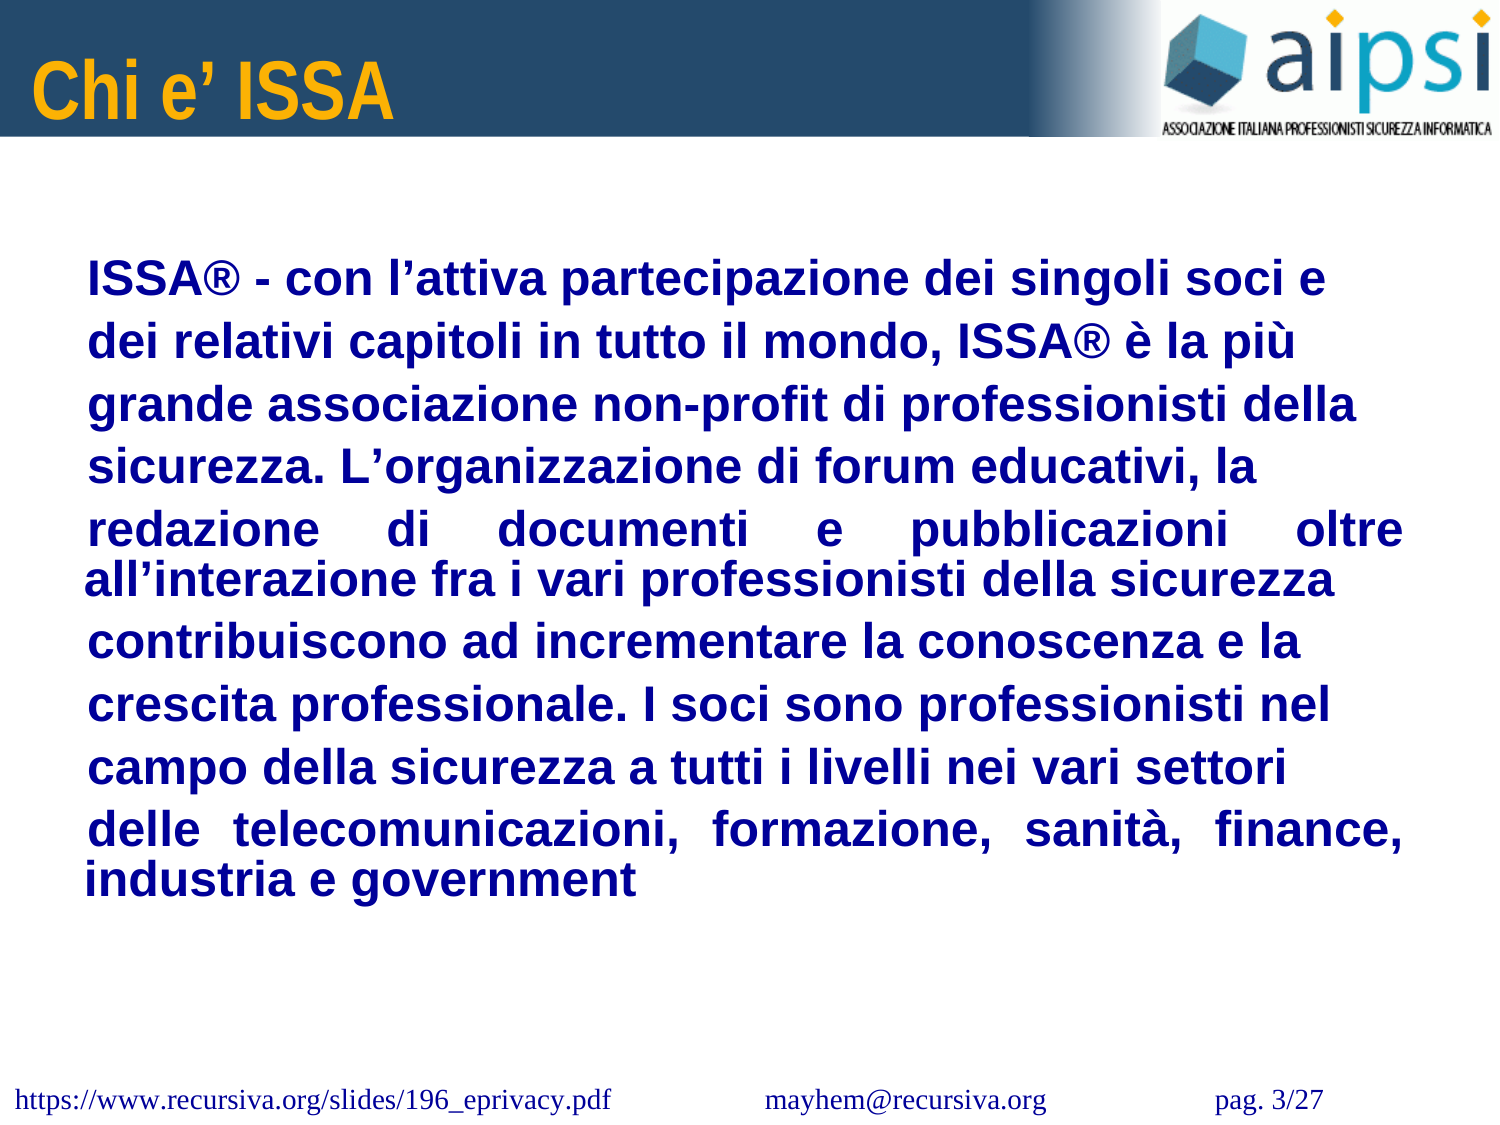

# Chi e’ ISSA
ISSA® - con l’attiva partecipazione dei singoli soci e
dei relativi capitoli in tutto il mondo, ISSA® è la più
grande associazione non-profit di professionisti della
sicurezza. L’organizzazione di forum educativi, la
redazione di documenti e pubblicazioni oltre all’interazione fra i vari professionisti della sicurezza
contribuiscono ad incrementare la conoscenza e la
crescita professionale. I soci sono professionisti nel
campo della sicurezza a tutti i livelli nei vari settori
delle telecomunicazioni, formazione, sanità, finance, industria e government
3